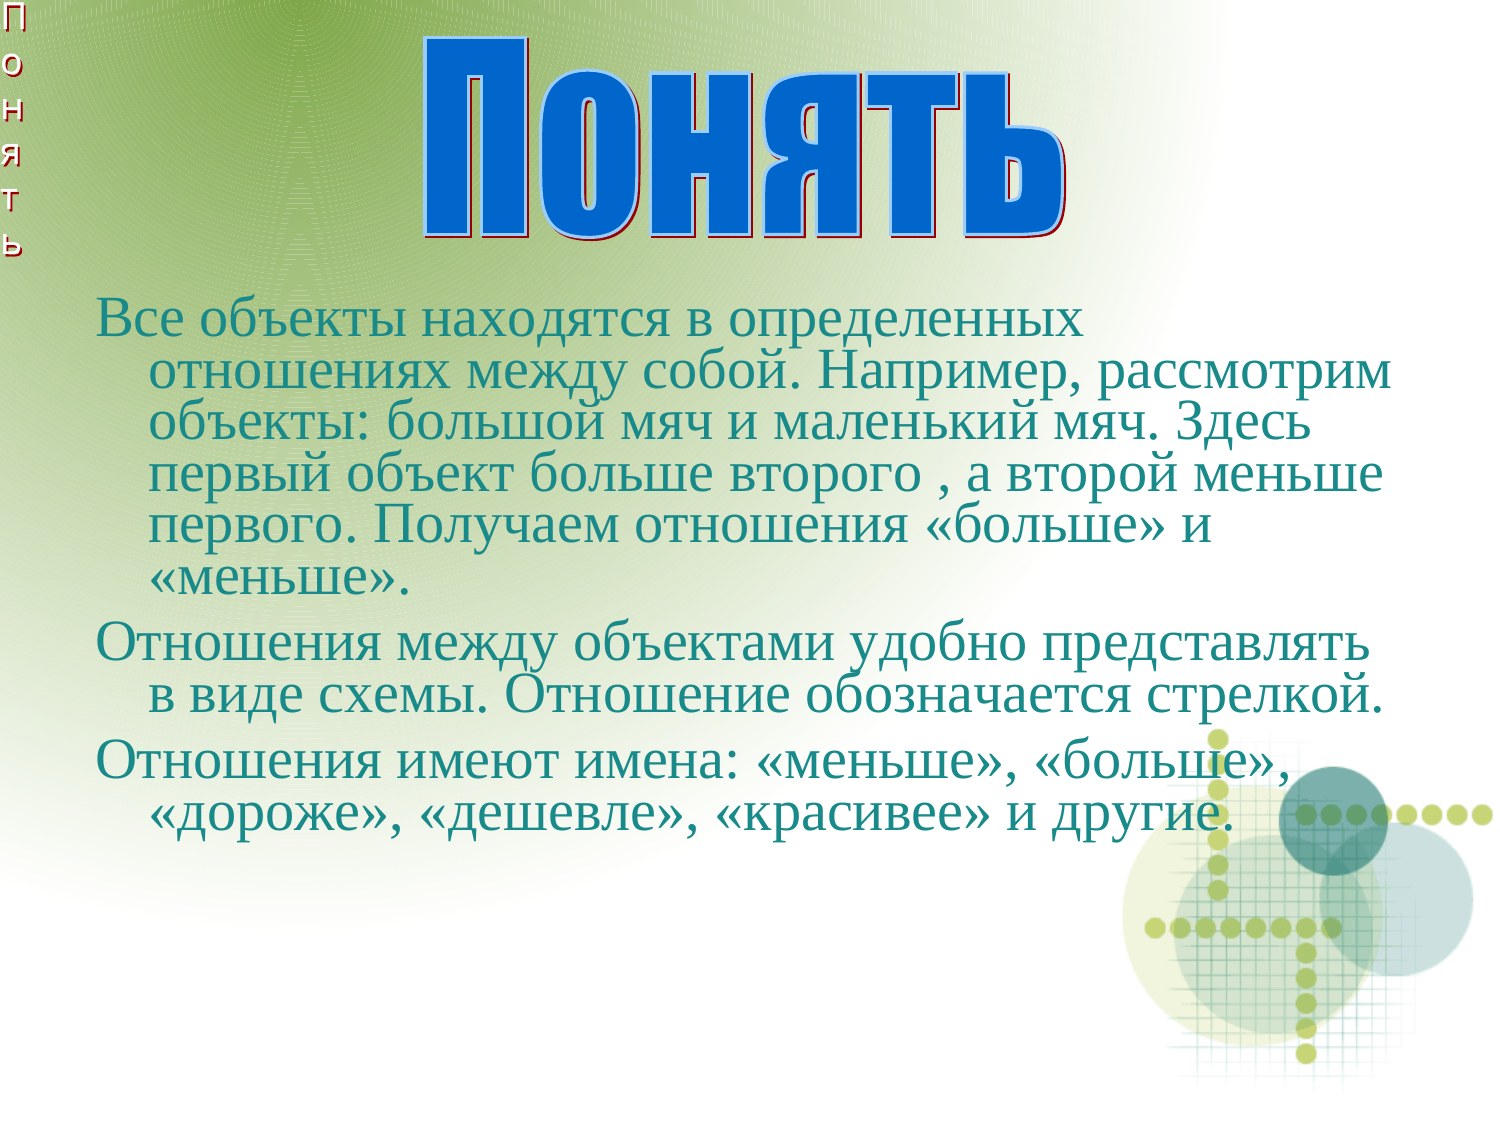

Понять
# Все объекты находятся в определенных отношениях между собой. Например, рассмотрим объекты: большой мяч и маленький мяч. Здесь первый объект больше второго , а второй меньше первого. Получаем отношения «больше» и «меньше».
Отношения между объектами удобно представлять в виде схемы. Отношение обозначается стрелкой.
Отношения имеют имена: «меньше», «больше», «дороже», «дешевле», «красивее» и другие.